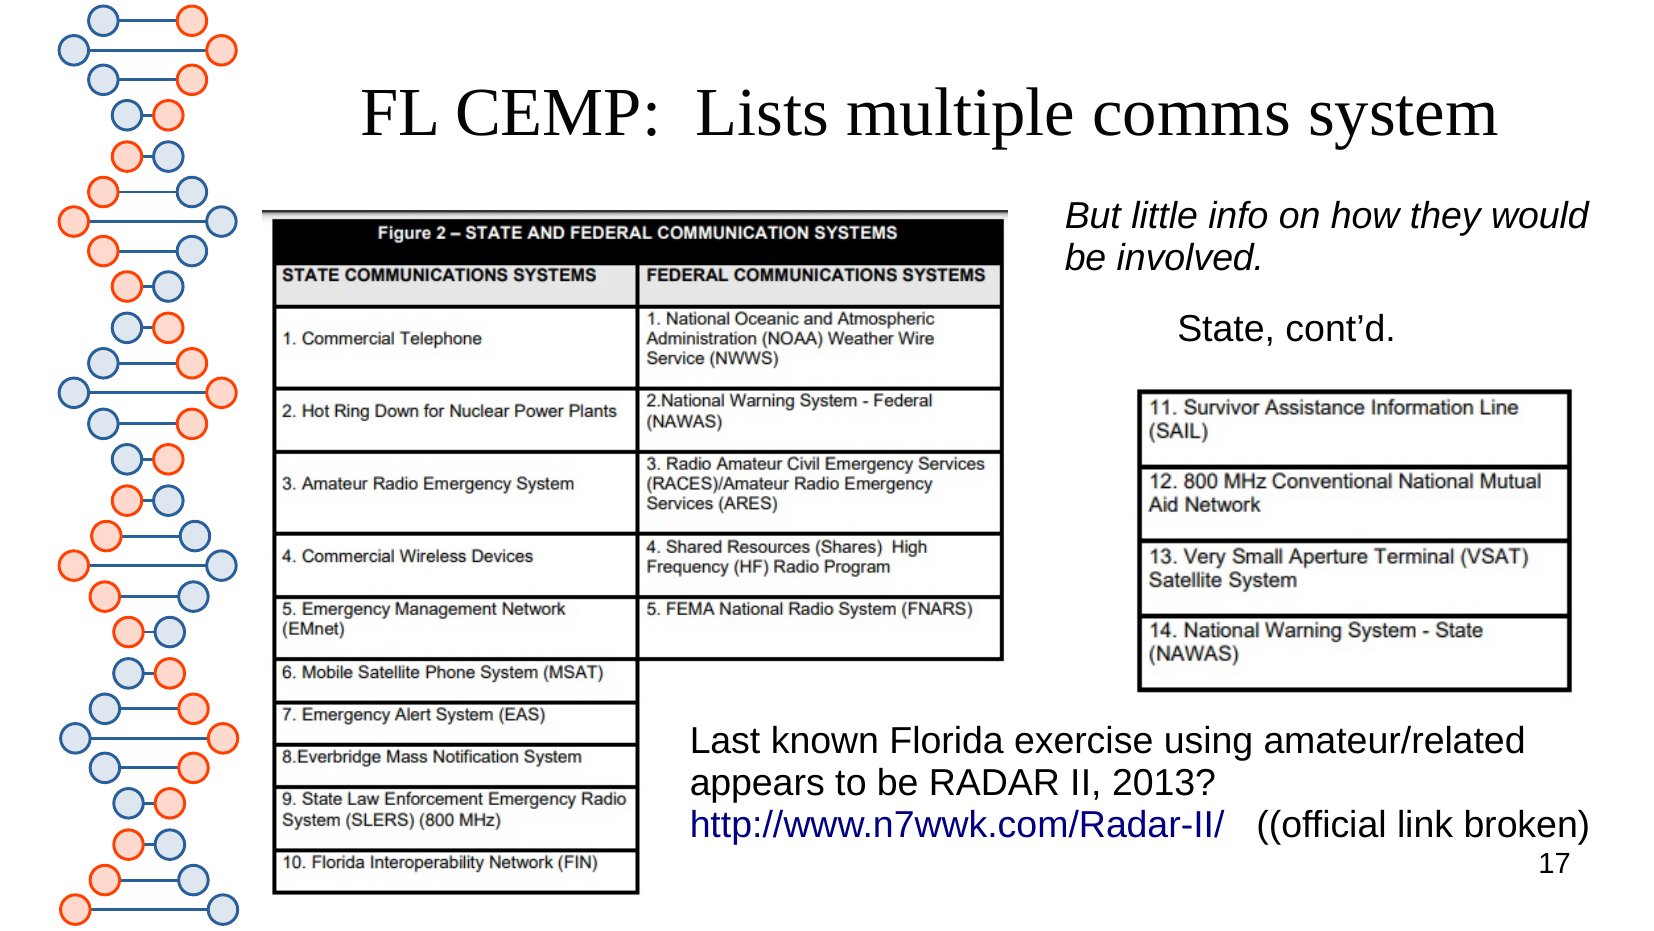

# FL CEMP: Lists multiple comms system
But little info on how they would be involved.
State, cont’d.
Last known Florida exercise using amateur/related appears to be RADAR II, 2013?
http://www.n7wwk.com/Radar-II/ ((official link broken)
17